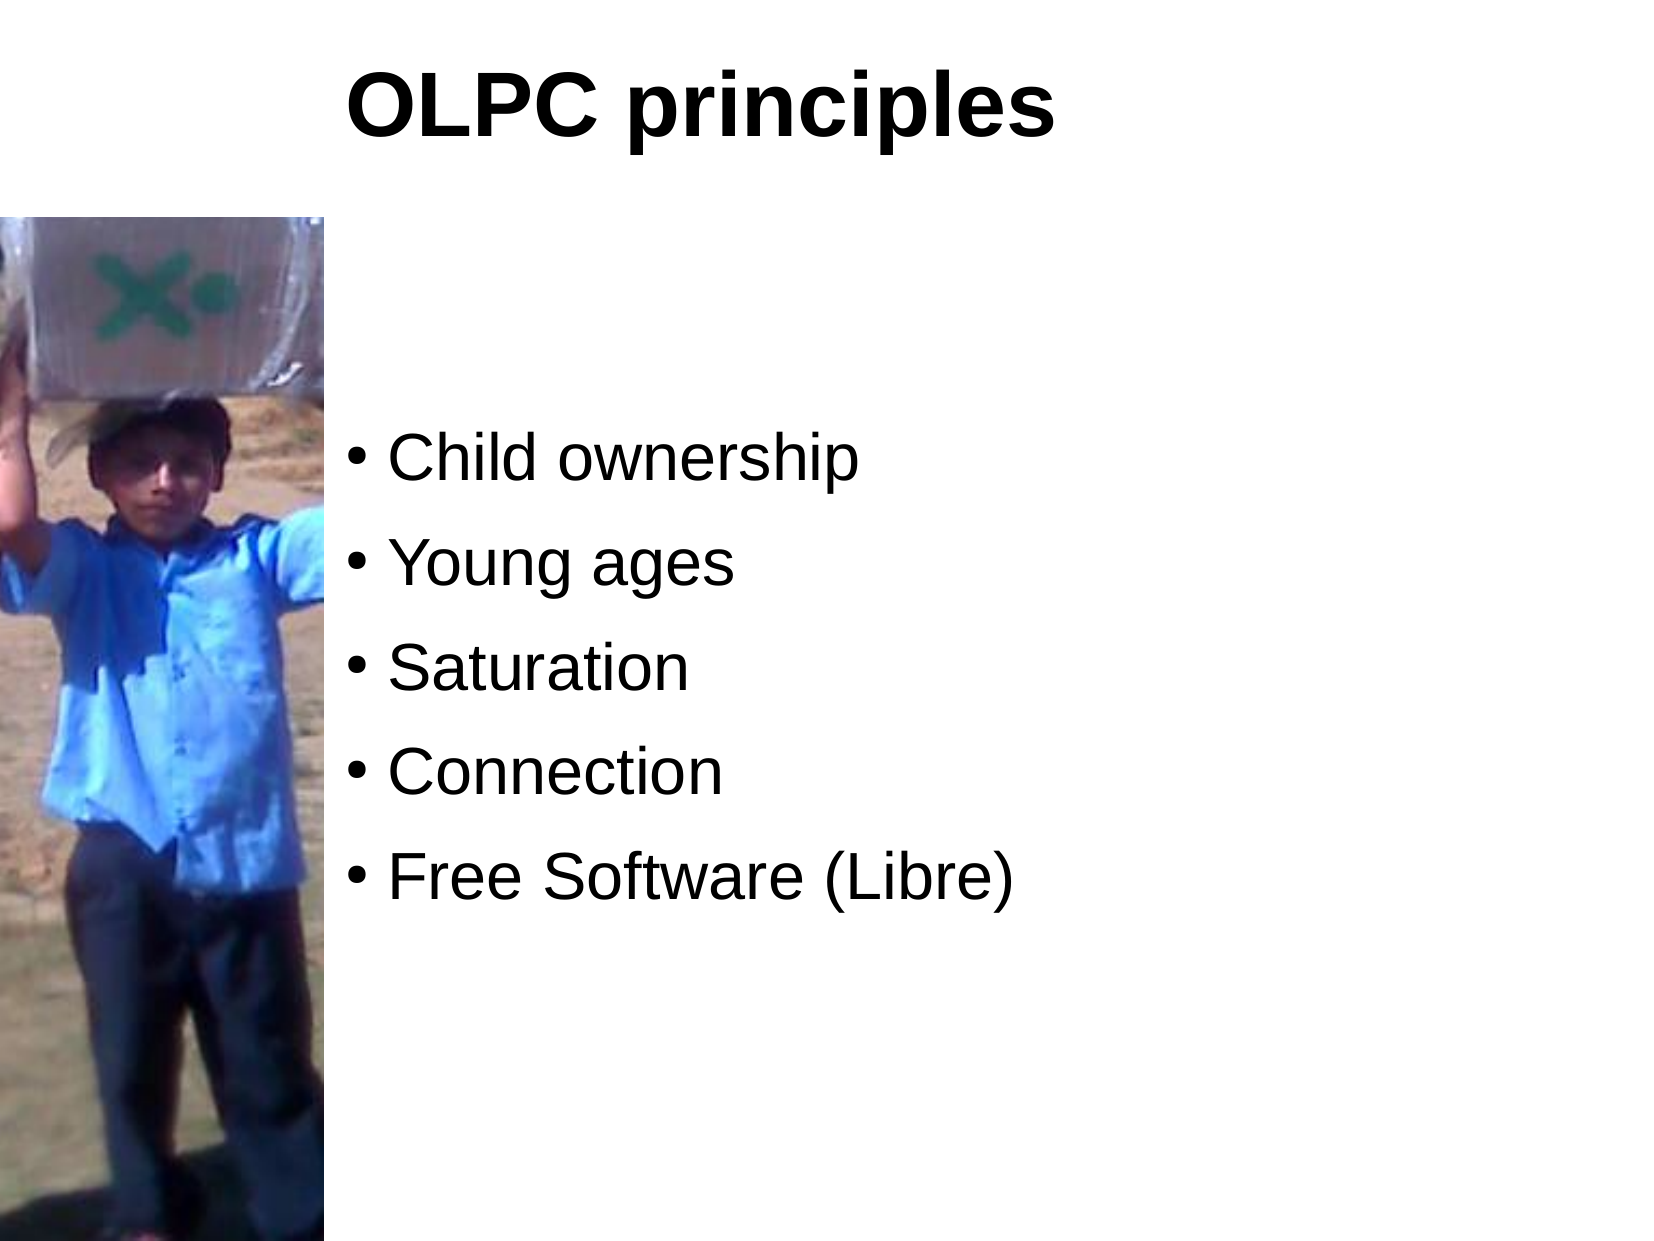

# OLPC principles
 Child ownership
 Young ages
 Saturation
 Connection
 Free Software (Libre)